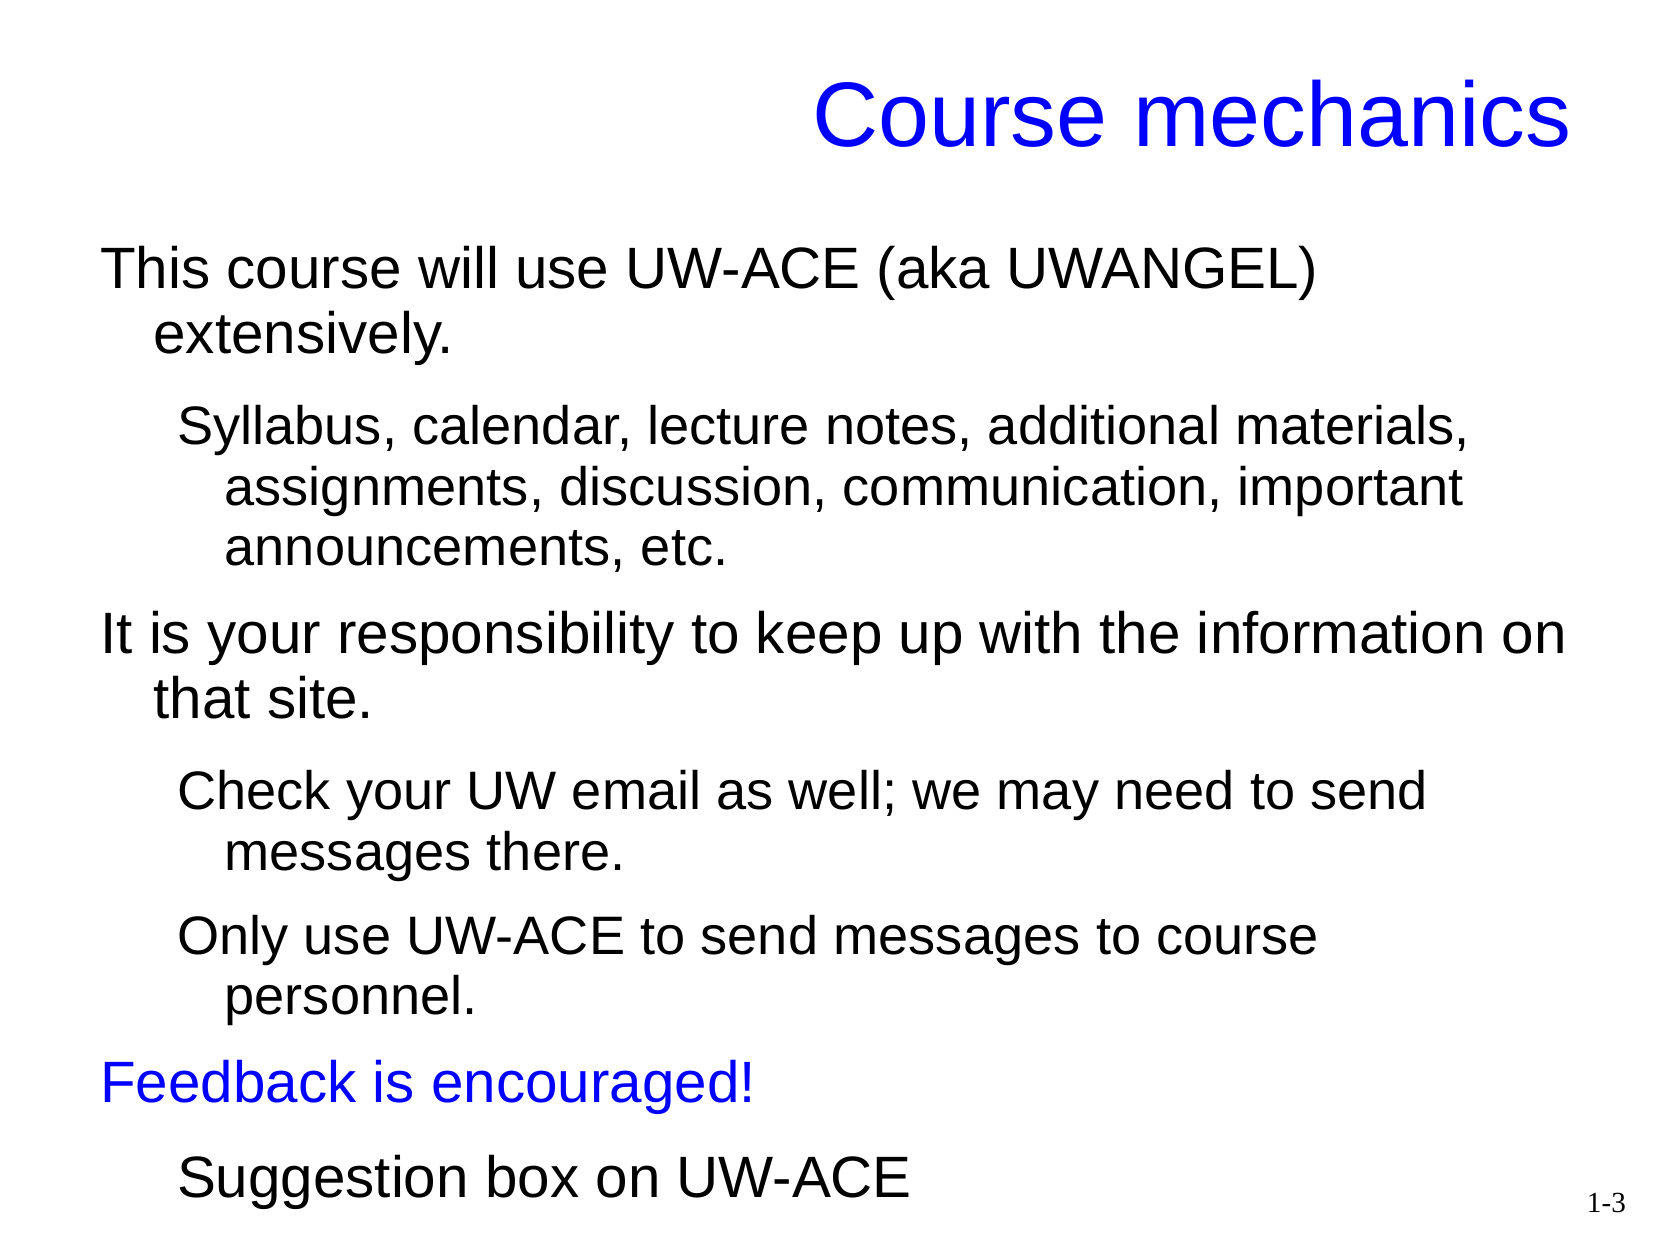

# Course mechanics
This course will use UW-ACE (aka UWANGEL) extensively.
Syllabus, calendar, lecture notes, additional materials, assignments, discussion, communication, important announcements, etc.
It is your responsibility to keep up with the information on that site.
Check your UW email as well; we may need to send messages there.
Only use UW-ACE to send messages to course personnel.
Feedback is encouraged!
Suggestion box on UW-ACE